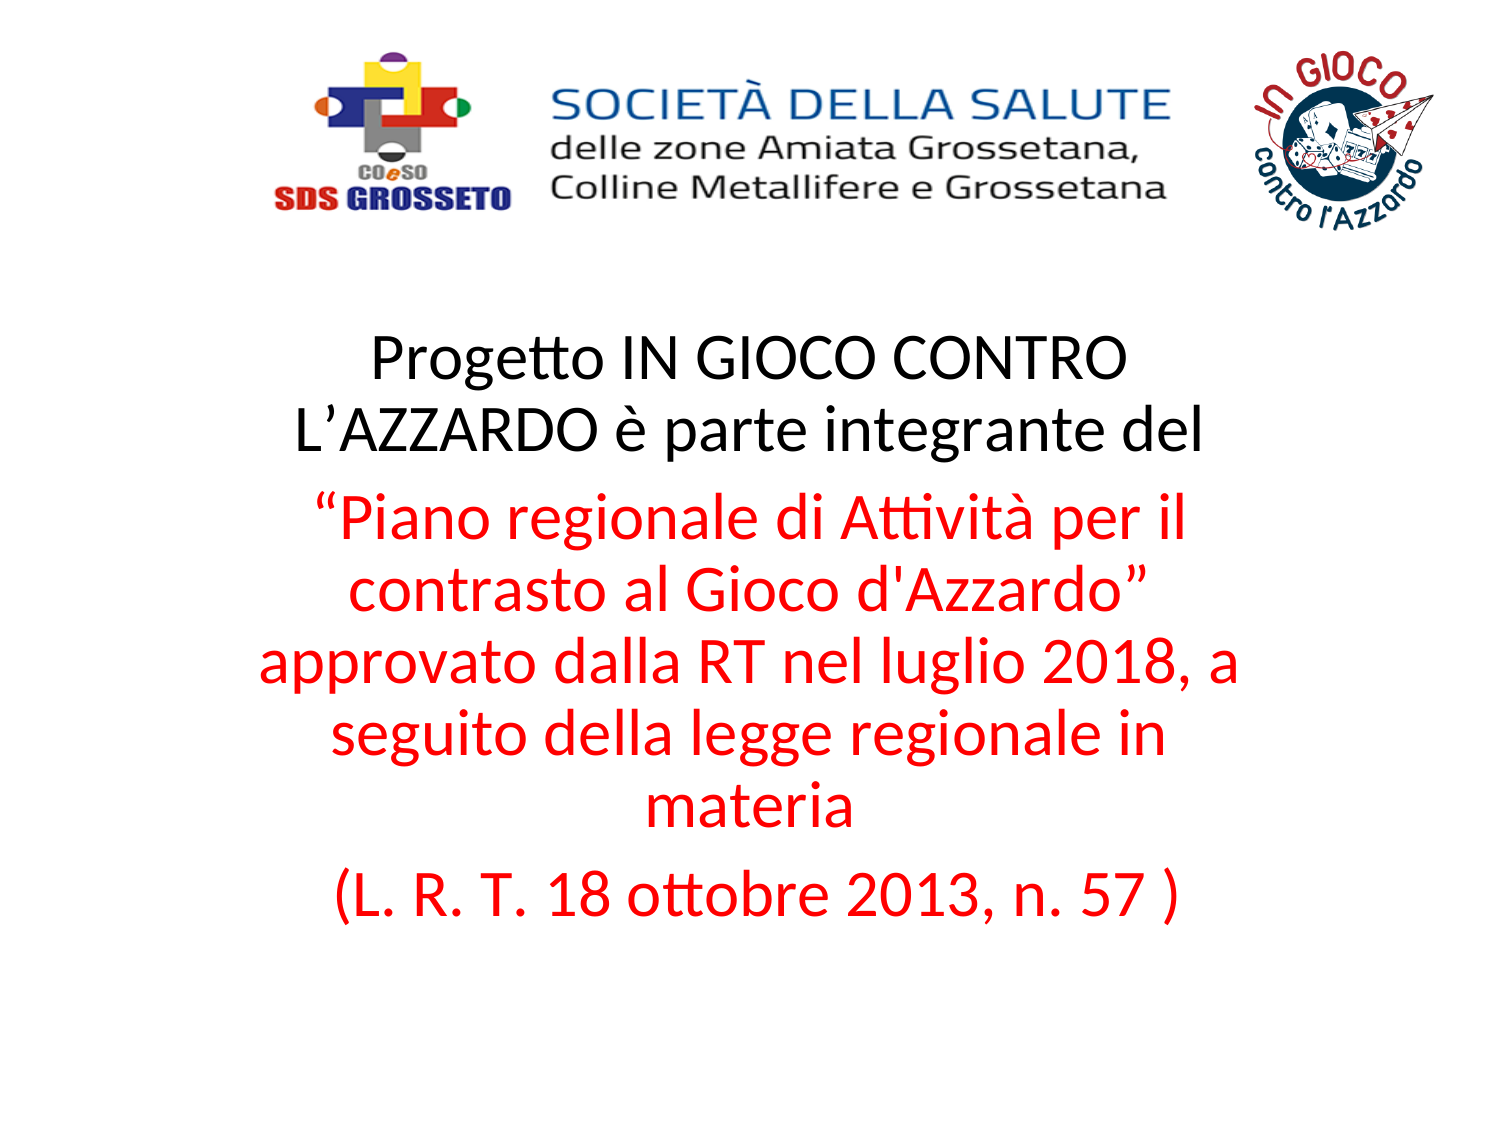

Progetto IN GIOCO CONTRO L’AZZARDO è parte integrante del
“Piano regionale di Attività per il contrasto al Gioco d'Azzardo” approvato dalla RT nel luglio 2018, a seguito della legge regionale in materia
 (L. R. T. 18 ottobre 2013, n. 57 )